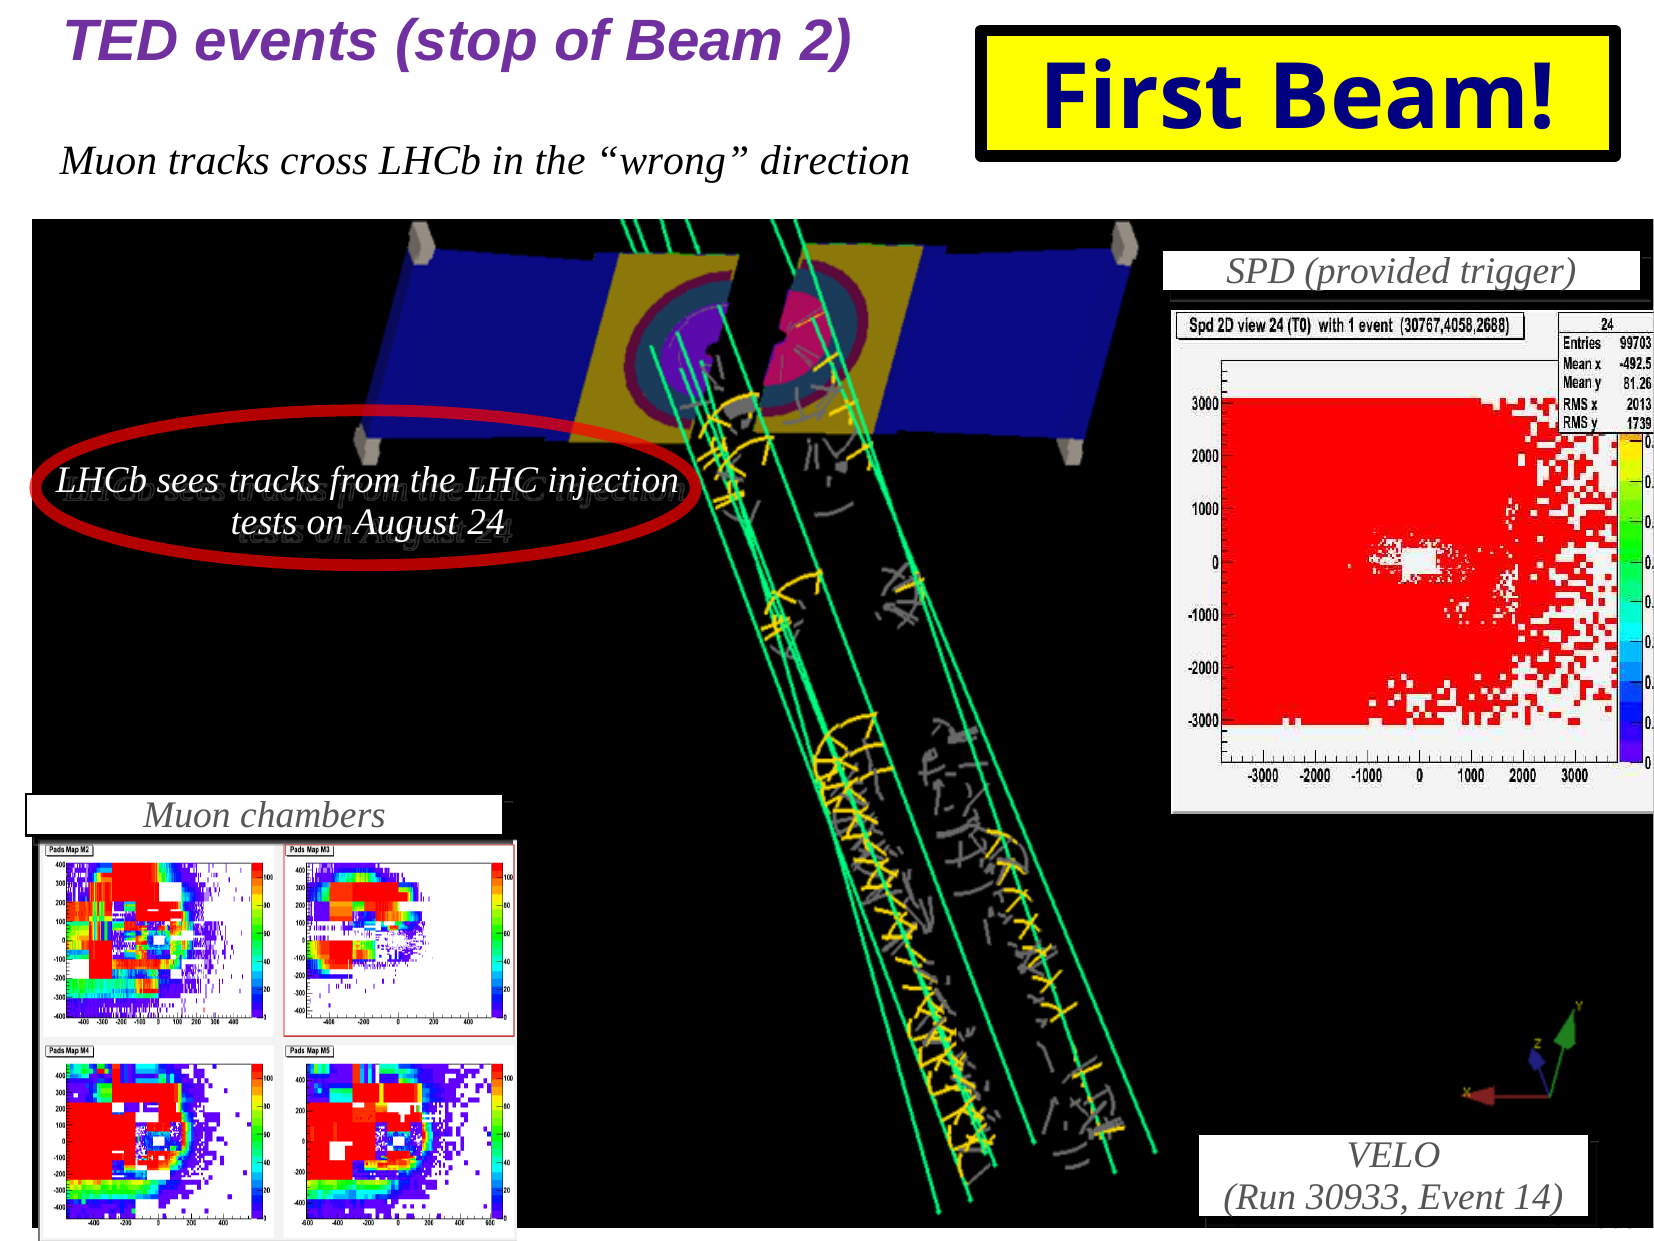

TED events (stop of Beam 2)
# First Beam!
Muon tracks cross LHCb in the “wrong” direction
SPD (provided trigger)
LHCb sees tracks from the LHC injection tests on August 24
Muon chambers
VELO
(Run 30933, Event 14)
4